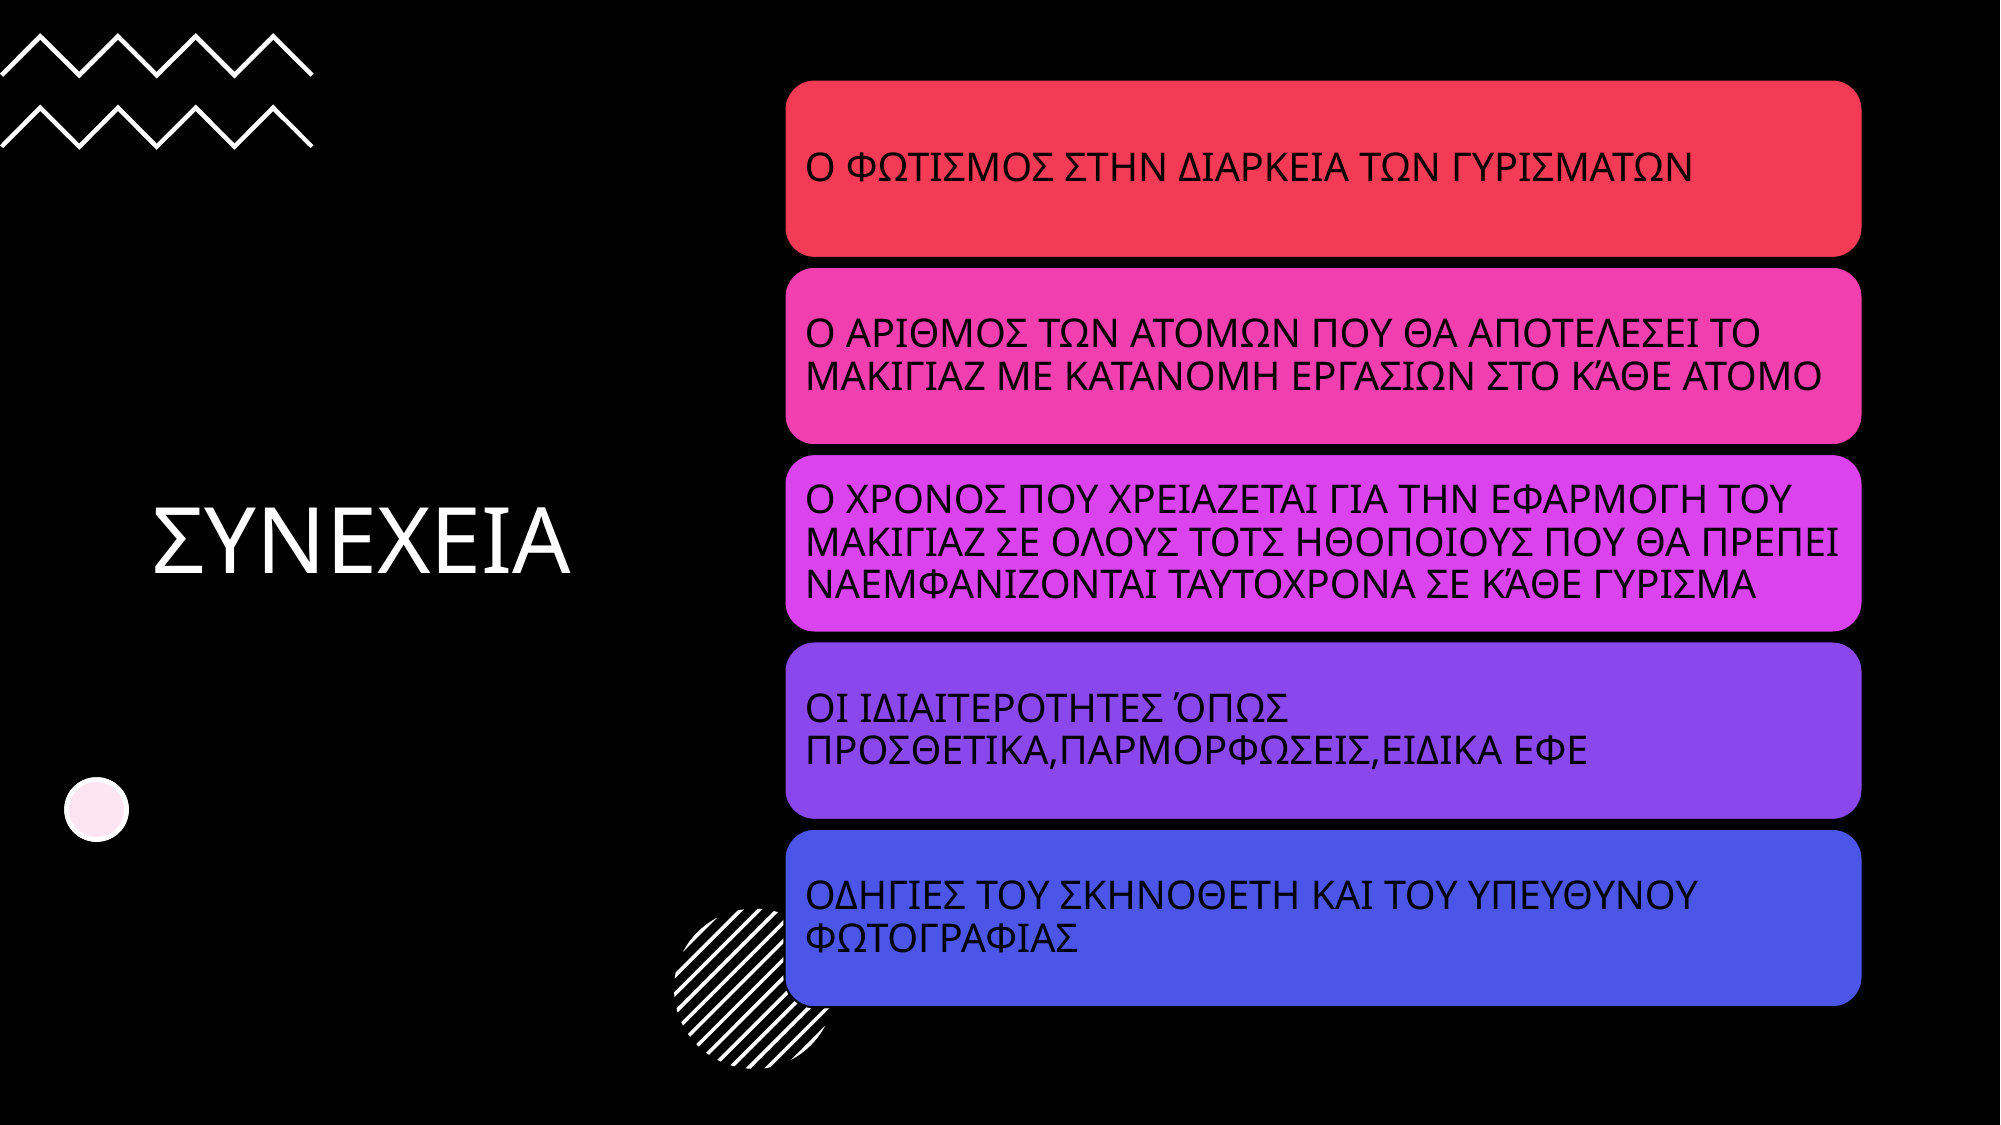

Ο ΦΩΤΙΣΜΟΣ ΣΤΗΝ ΔΙΑΡΚΕΙΑ ΤΩΝ ΓΥΡΙΣΜΑΤΩΝ
Ο ΑΡΙΘΜΟΣ ΤΩΝ ΑΤΟΜΩΝ ΠΟΥ ΘΑ ΑΠΟΤΕΛΕΣΕΙ ΤΟ ΜΑΚΙΓΙΑΖ ΜΕ ΚΑΤΑΝΟΜΗ ΕΡΓΑΣΙΩΝ ΣΤΟ ΚΆΘΕ ΑΤΟΜΟ
Ο ΧΡΟΝΟΣ ΠΟΥ ΧΡΕΙΑΖΕΤΑΙ ΓΙΑ ΤΗΝ ΕΦΑΡΜΟΓΗ ΤΟΥ ΜΑΚΙΓΙΑΖ ΣΕ ΟΛΟΥΣ ΤΟΤΣ ΗΘΟΠΟΙΟΥΣ ΠΟΥ ΘΑ ΠΡΕΠΕΙ ΝΑΕΜΦΑΝΙΖΟΝΤΑΙ ΤΑΥΤΟΧΡΟΝΑ ΣΕ ΚΆΘΕ ΓΥΡΙΣΜΑ
ΟΙ ΙΔΙΑΙΤΕΡΟΤΗΤΕΣ ΌΠΩΣ ΠΡΟΣΘΕΤΙΚΑ,ΠΑΡΜΟΡΦΩΣΕΙΣ,ΕΙΔΙΚΑ ΕΦΕ
ΟΔΗΓΙΕΣ ΤΟΥ ΣΚΗΝΟΘΕΤΗ ΚΑΙ ΤΟΥ ΥΠΕΥΘΥΝΟΥ ΦΩΤΟΓΡΑΦΙΑΣ
# ΣΥΝΕΧΕΙΑ